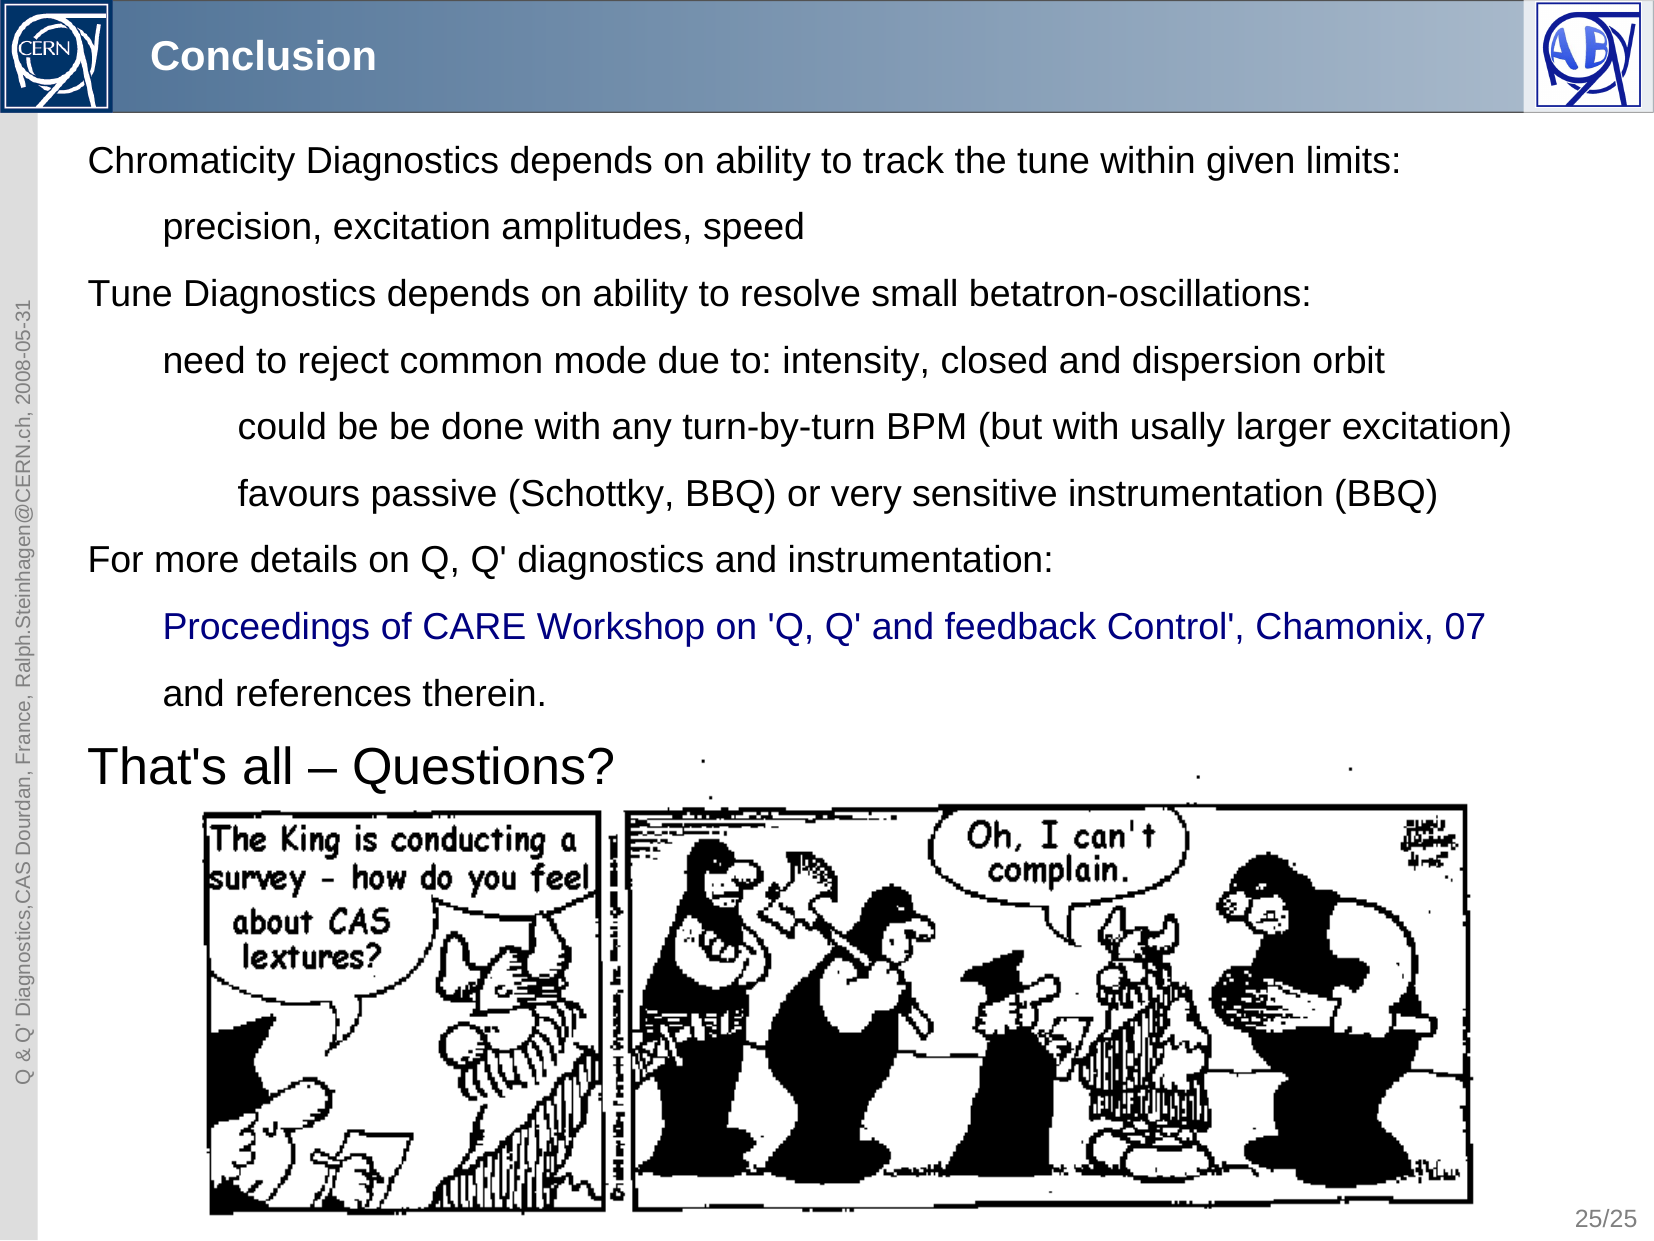

# Conclusion
Chromaticity Diagnostics depends on ability to track the tune within given limits:
precision, excitation amplitudes, speed
Tune Diagnostics depends on ability to resolve small betatron-oscillations:
need to reject common mode due to: intensity, closed and dispersion orbit
could be be done with any turn-by-turn BPM (but with usally larger excitation)
favours passive (Schottky, BBQ) or very sensitive instrumentation (BBQ)
For more details on Q, Q' diagnostics and instrumentation:
Proceedings of CARE Workshop on 'Q, Q' and feedback Control', Chamonix, 07
and references therein.
That's all – Questions?